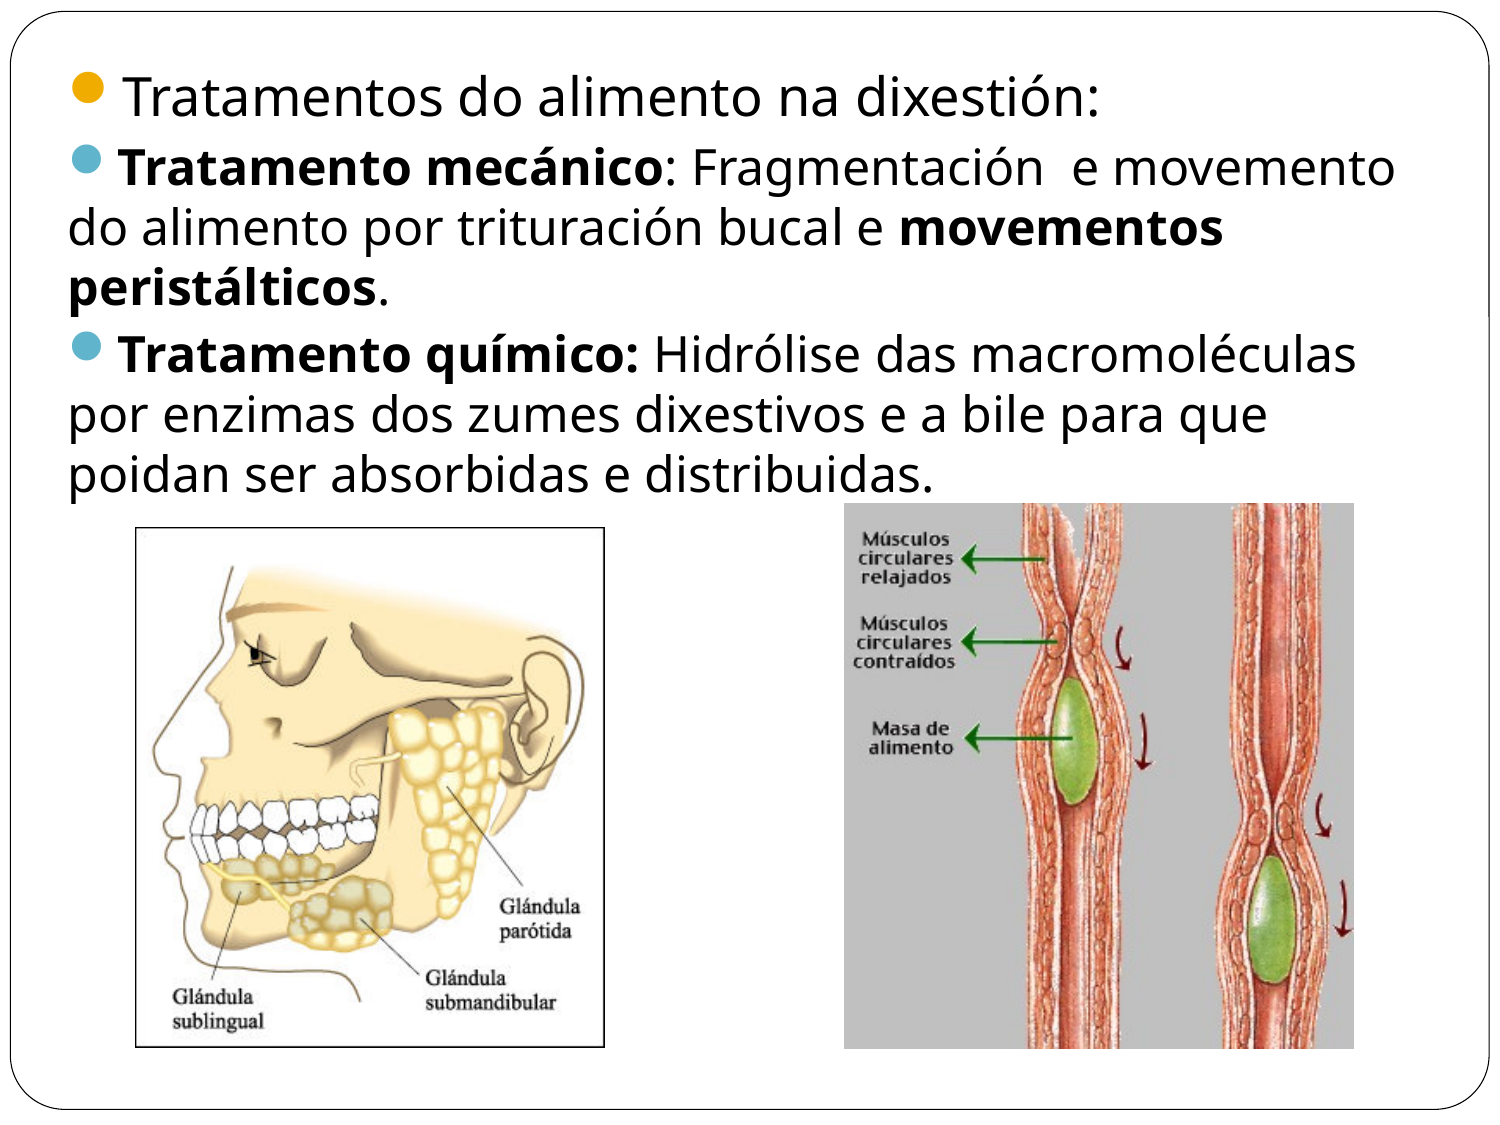

Tratamentos do alimento na dixestión:
Tratamento mecánico: Fragmentación e movemento do alimento por trituración bucal e movementos peristálticos.
Tratamento químico: Hidrólise das macromoléculas por enzimas dos zumes dixestivos e a bile para que poidan ser absorbidas e distribuidas.